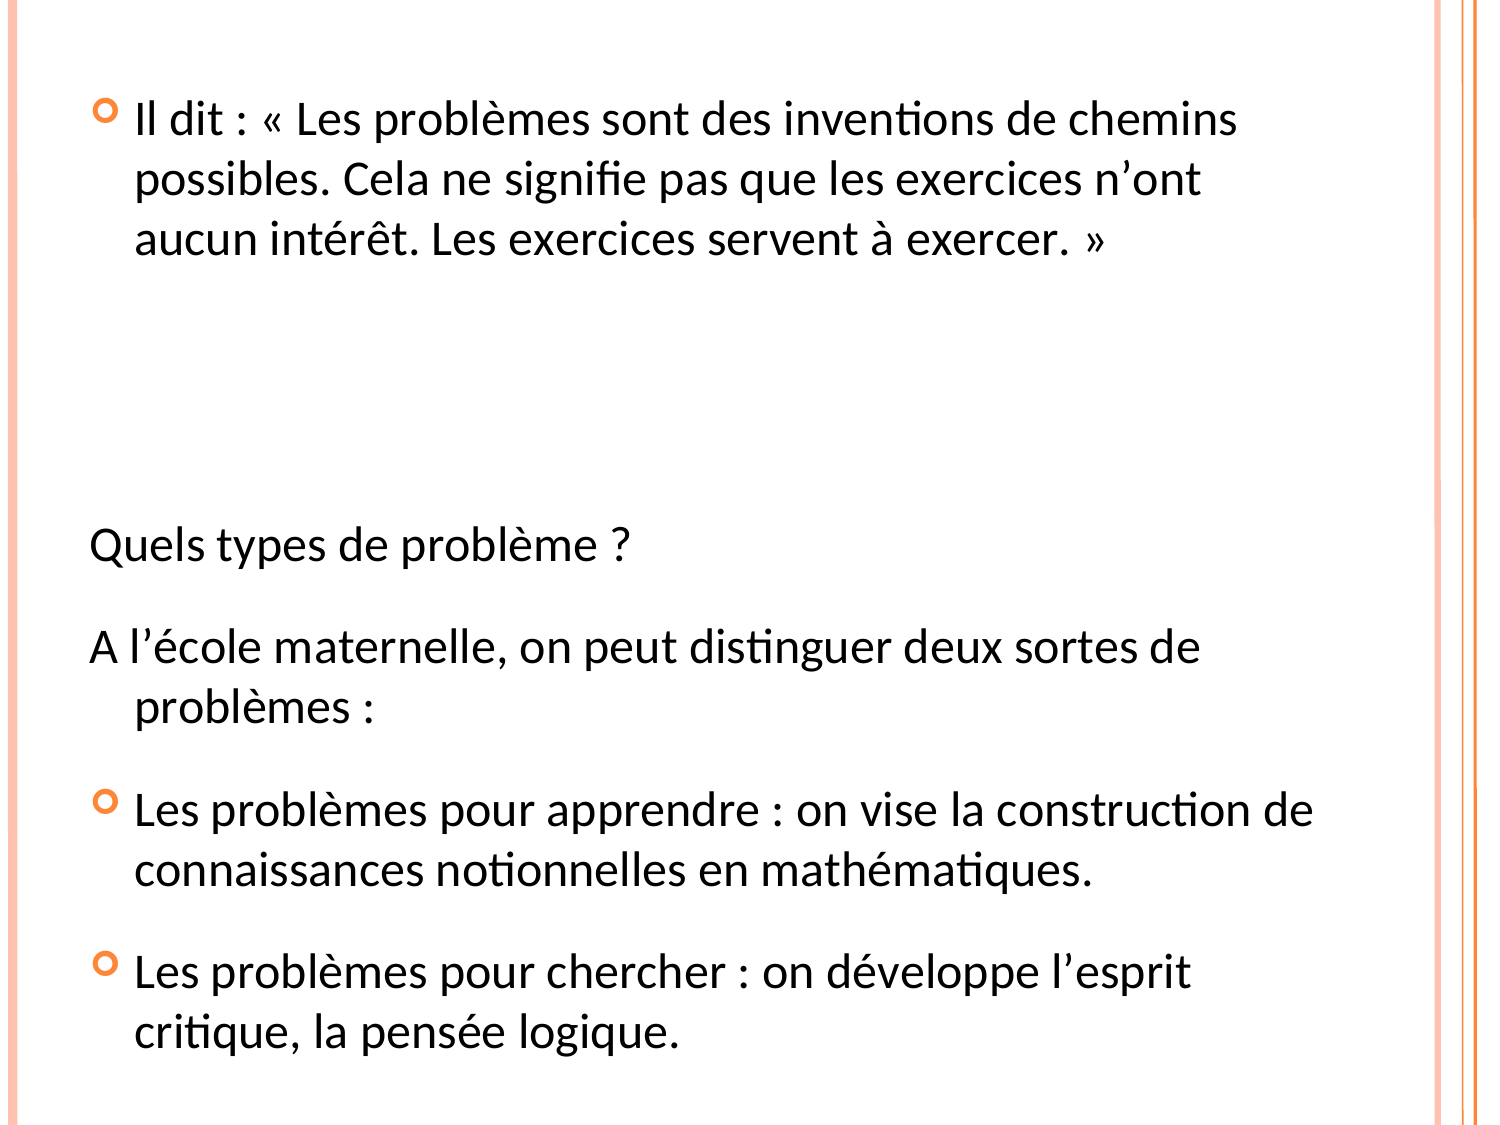

Il dit : « Les problèmes sont des inventions de chemins possibles. Cela ne signifie pas que les exercices n’ont aucun intérêt. Les exercices servent à exercer. »
Quels types de problème ?
A l’école maternelle, on peut distinguer deux sortes de problèmes :
Les problèmes pour apprendre : on vise la construction de connaissances notionnelles en mathématiques.
Les problèmes pour chercher : on développe l’esprit critique, la pensée logique.